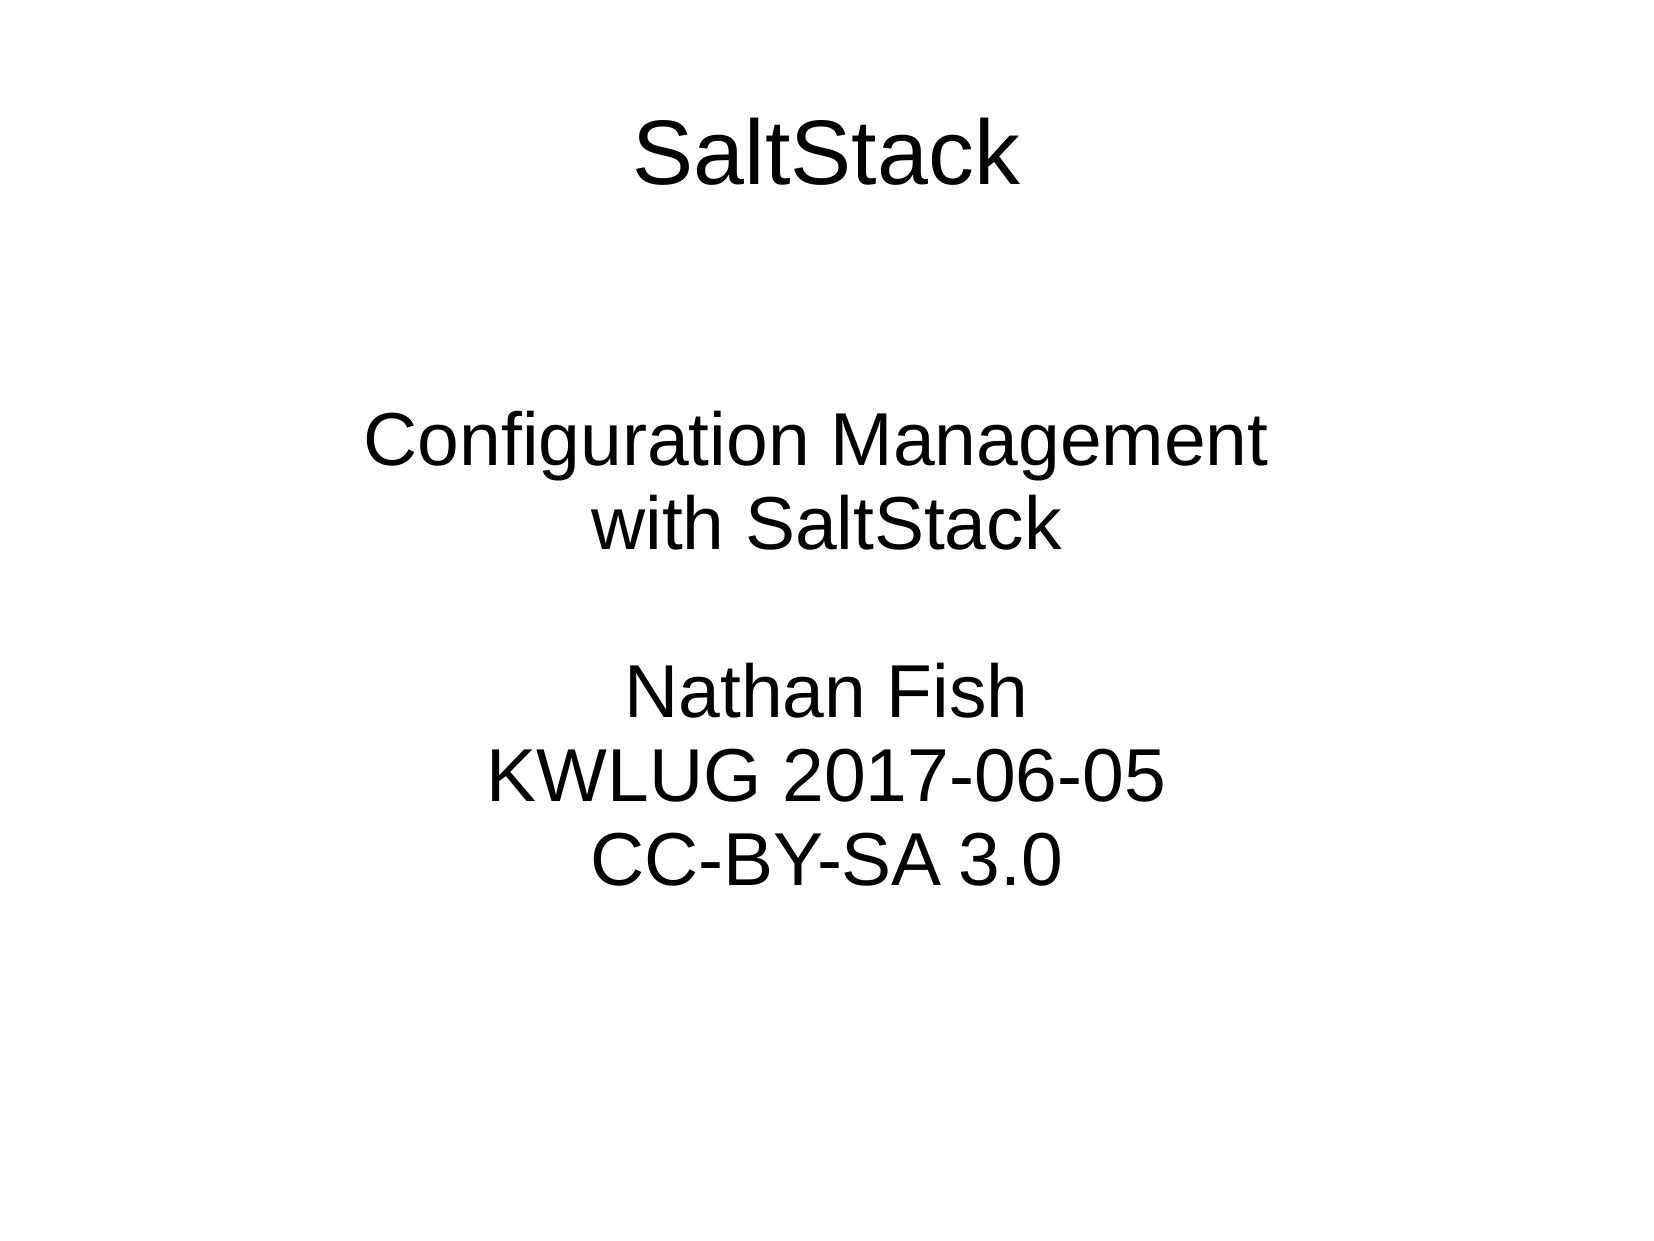

# SaltStack
Configuration Management
with SaltStack
Nathan Fish
KWLUG 2017-06-05
CC-BY-SA 3.0